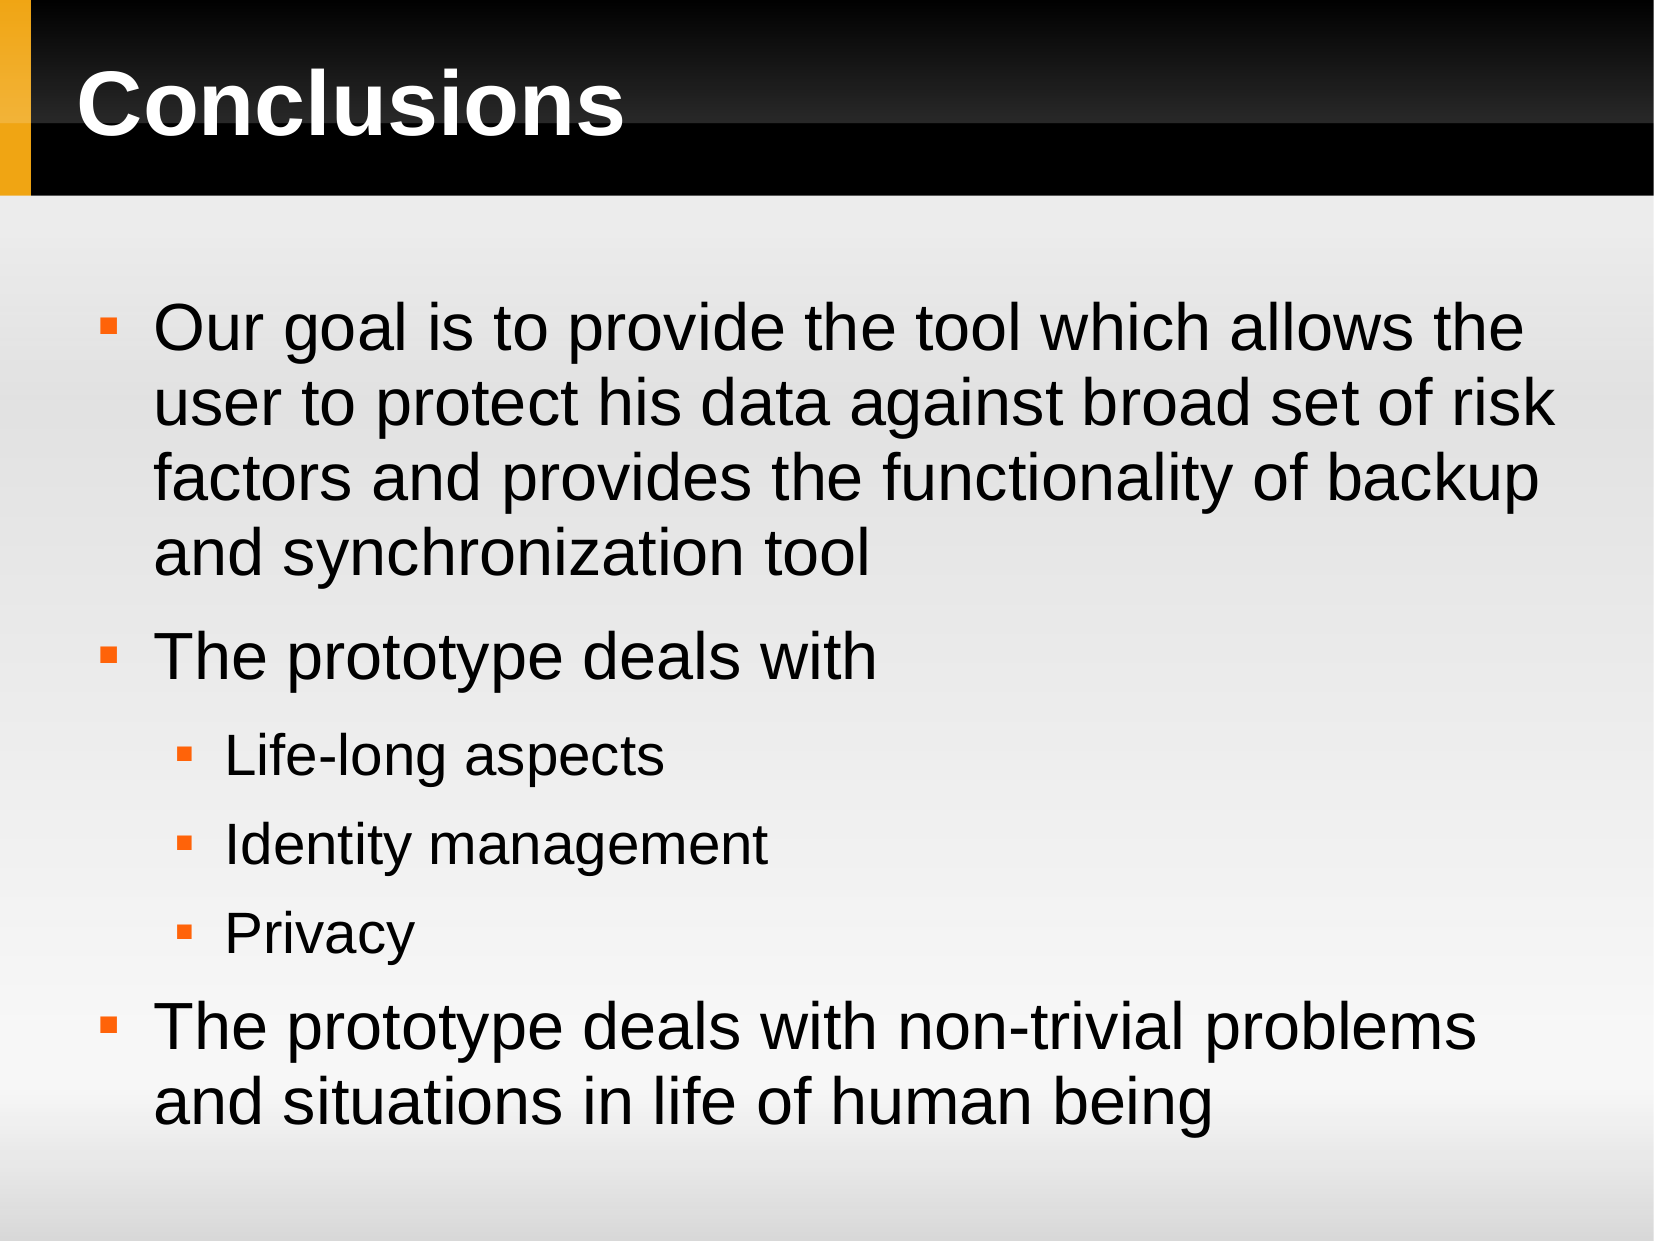

# Conclusions
Our goal is to provide the tool which allows the user to protect his data against broad set of risk factors and provides the functionality of backup and synchronization tool
The prototype deals with
Life-long aspects
Identity management
Privacy
The prototype deals with non-trivial problems and situations in life of human being